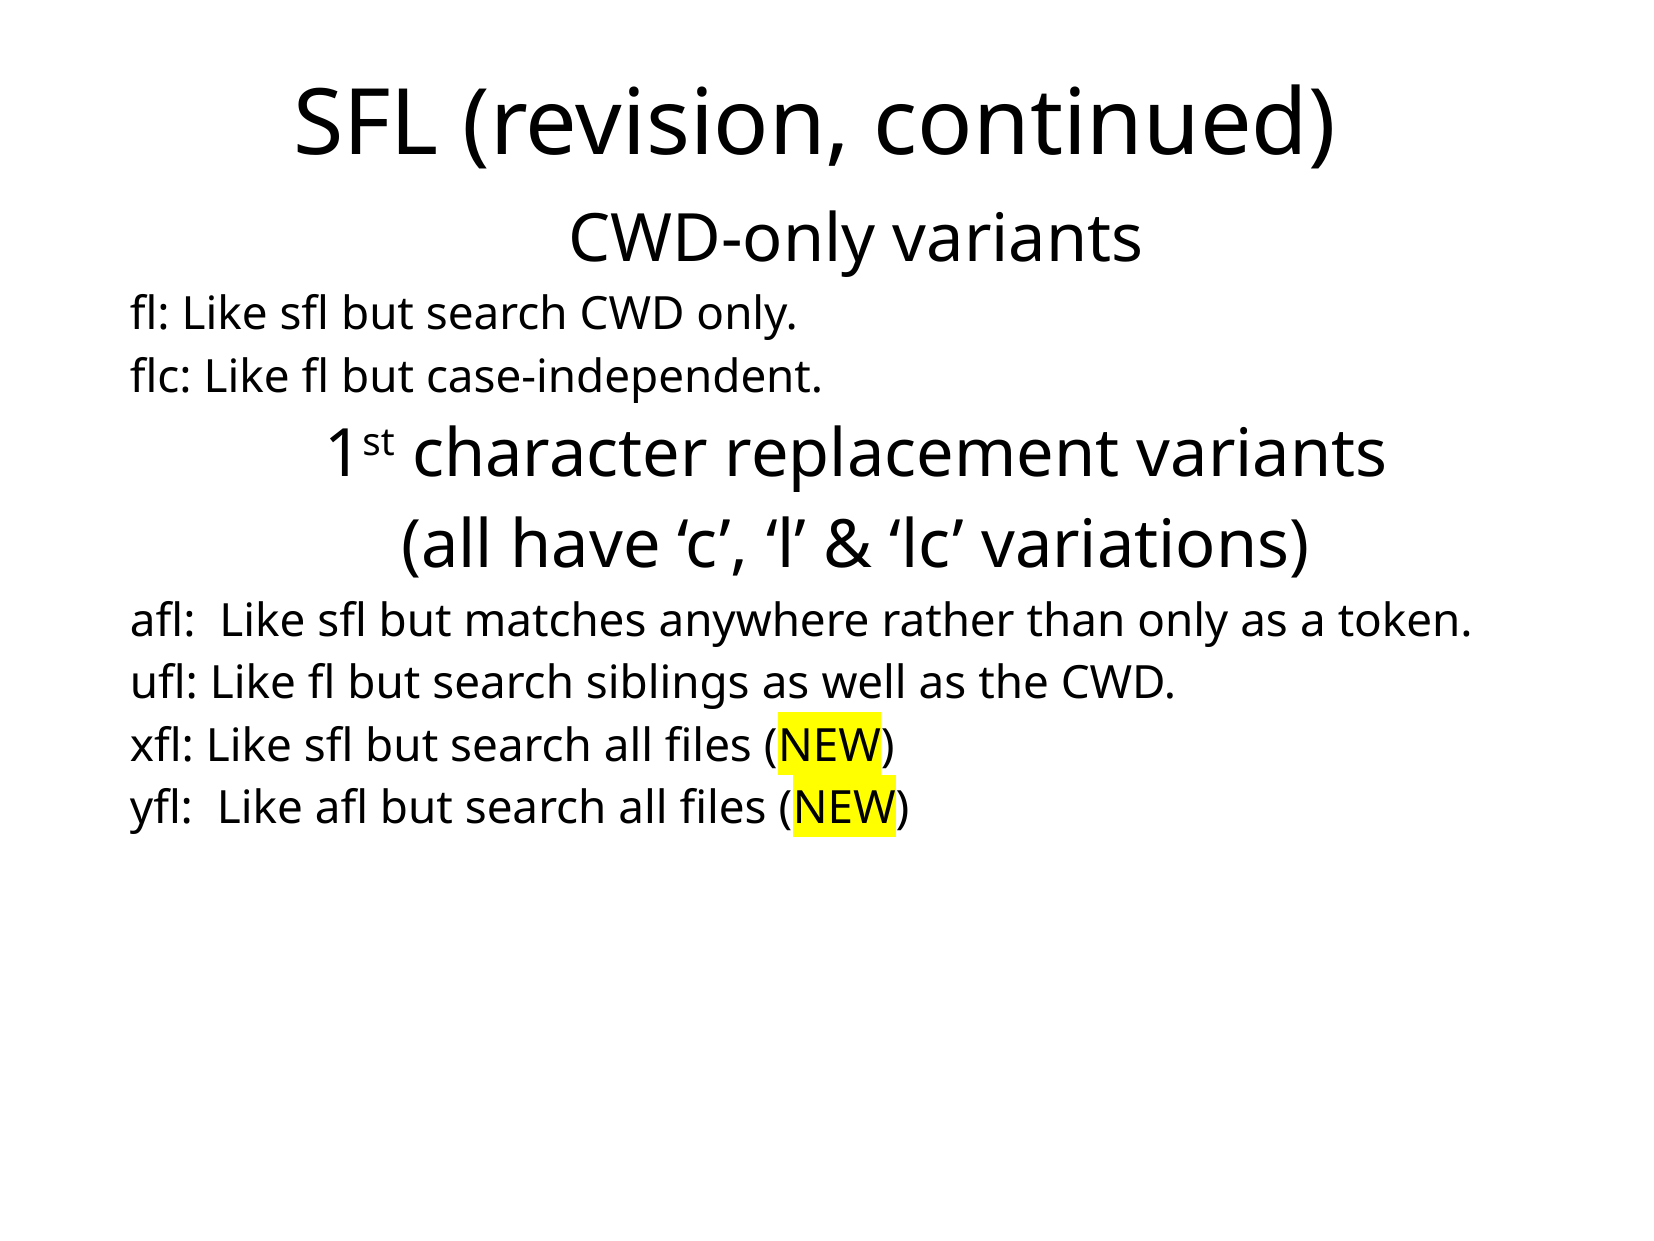

# SFL (revision, continued)
CWD-only variants
fl: Like sfl but search CWD only.
flc: Like fl but case-independent.
1st character replacement variants
(all have ‘c’, ‘l’ & ‘lc’ variations)
afl: Like sfl but matches anywhere rather than only as a token.
ufl: Like fl but search siblings as well as the CWD.
xfl: Like sfl but search all files (NEW)
yfl: Like afl but search all files (NEW)